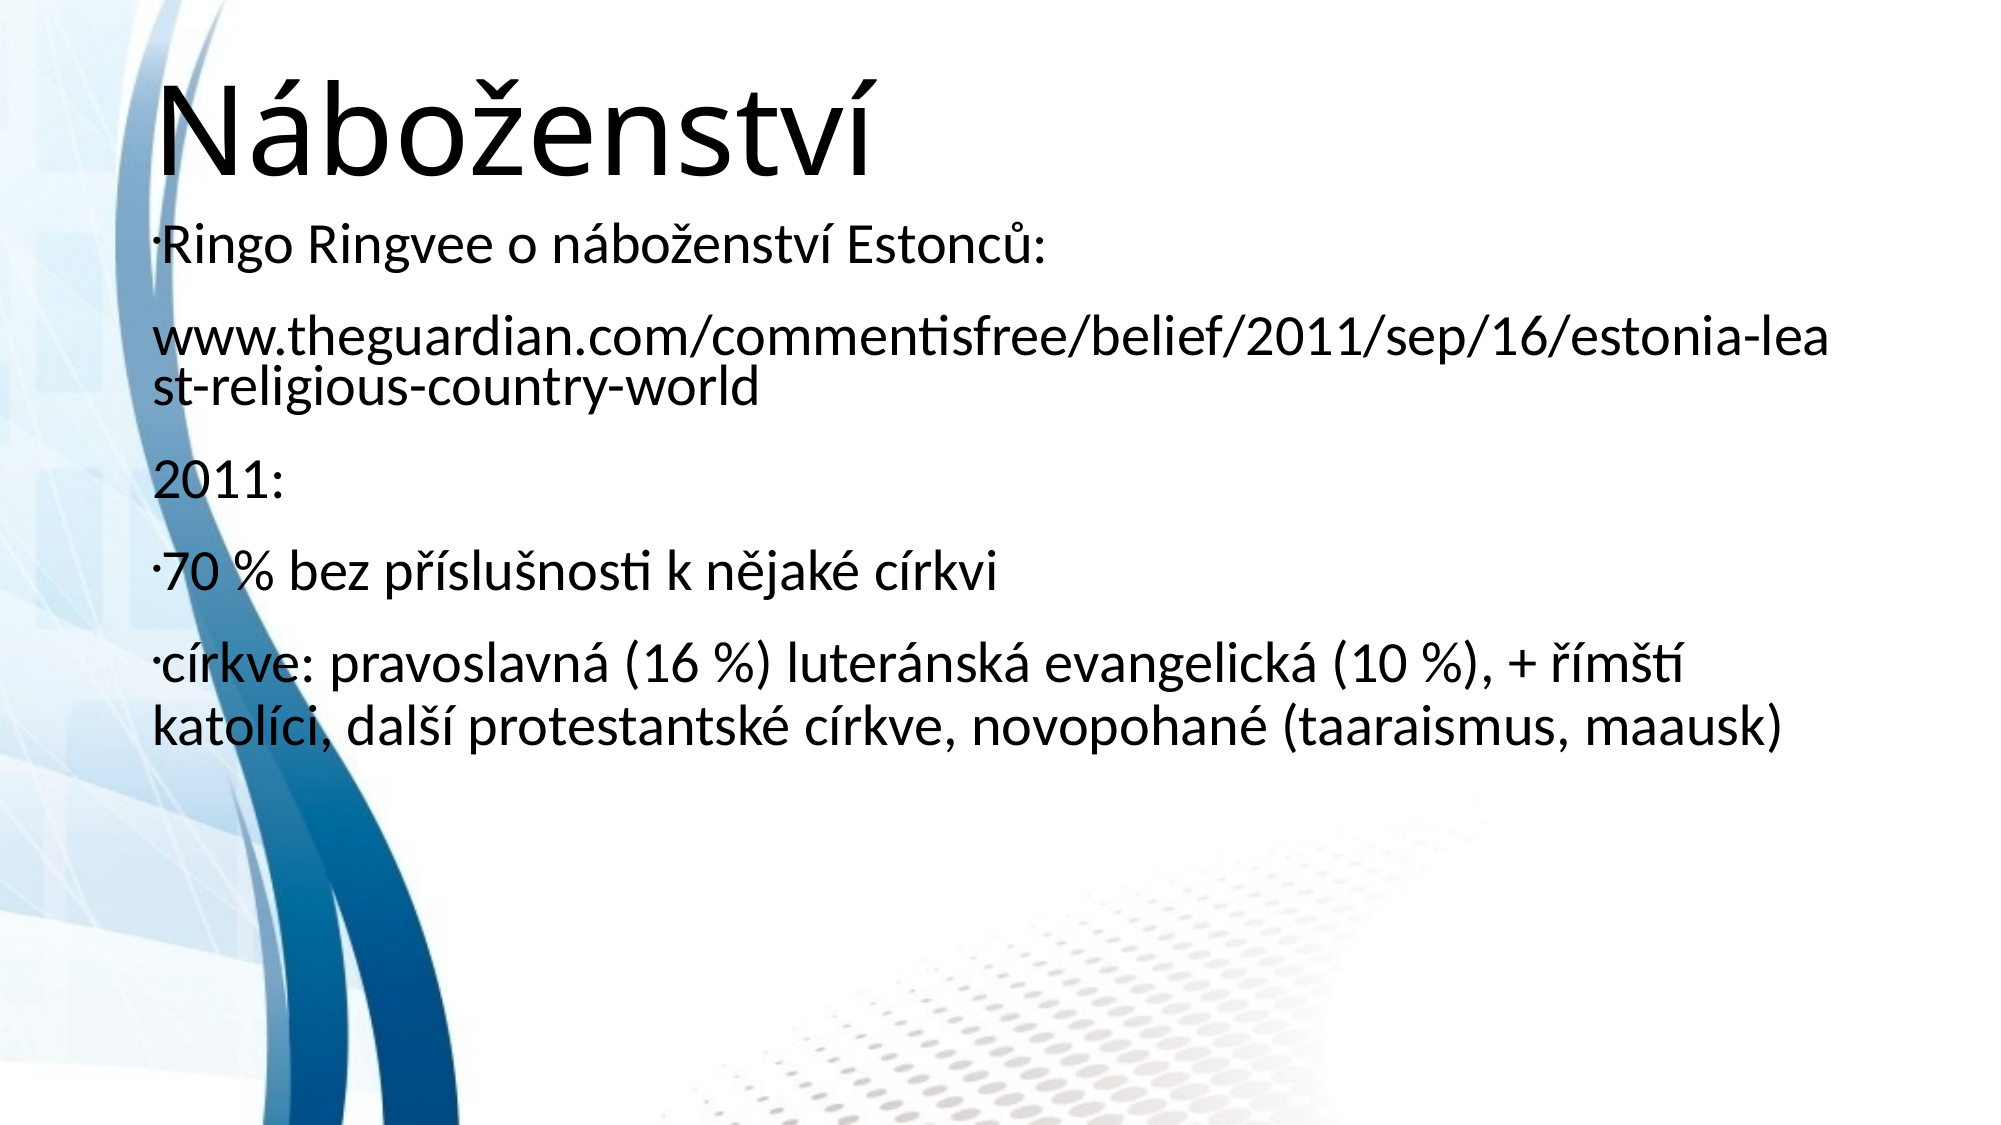

# Náboženství
Ringo Ringvee o náboženství Estonců:
www.theguardian.com/commentisfree/belief/2011/sep/16/estonia-least-religious-country-world
2011:
70 % bez příslušnosti k nějaké církvi
církve: pravoslavná (16 %) luteránská evangelická (10 %), + římští katolíci, další protestantské církve, novopohané (taaraismus, maausk)